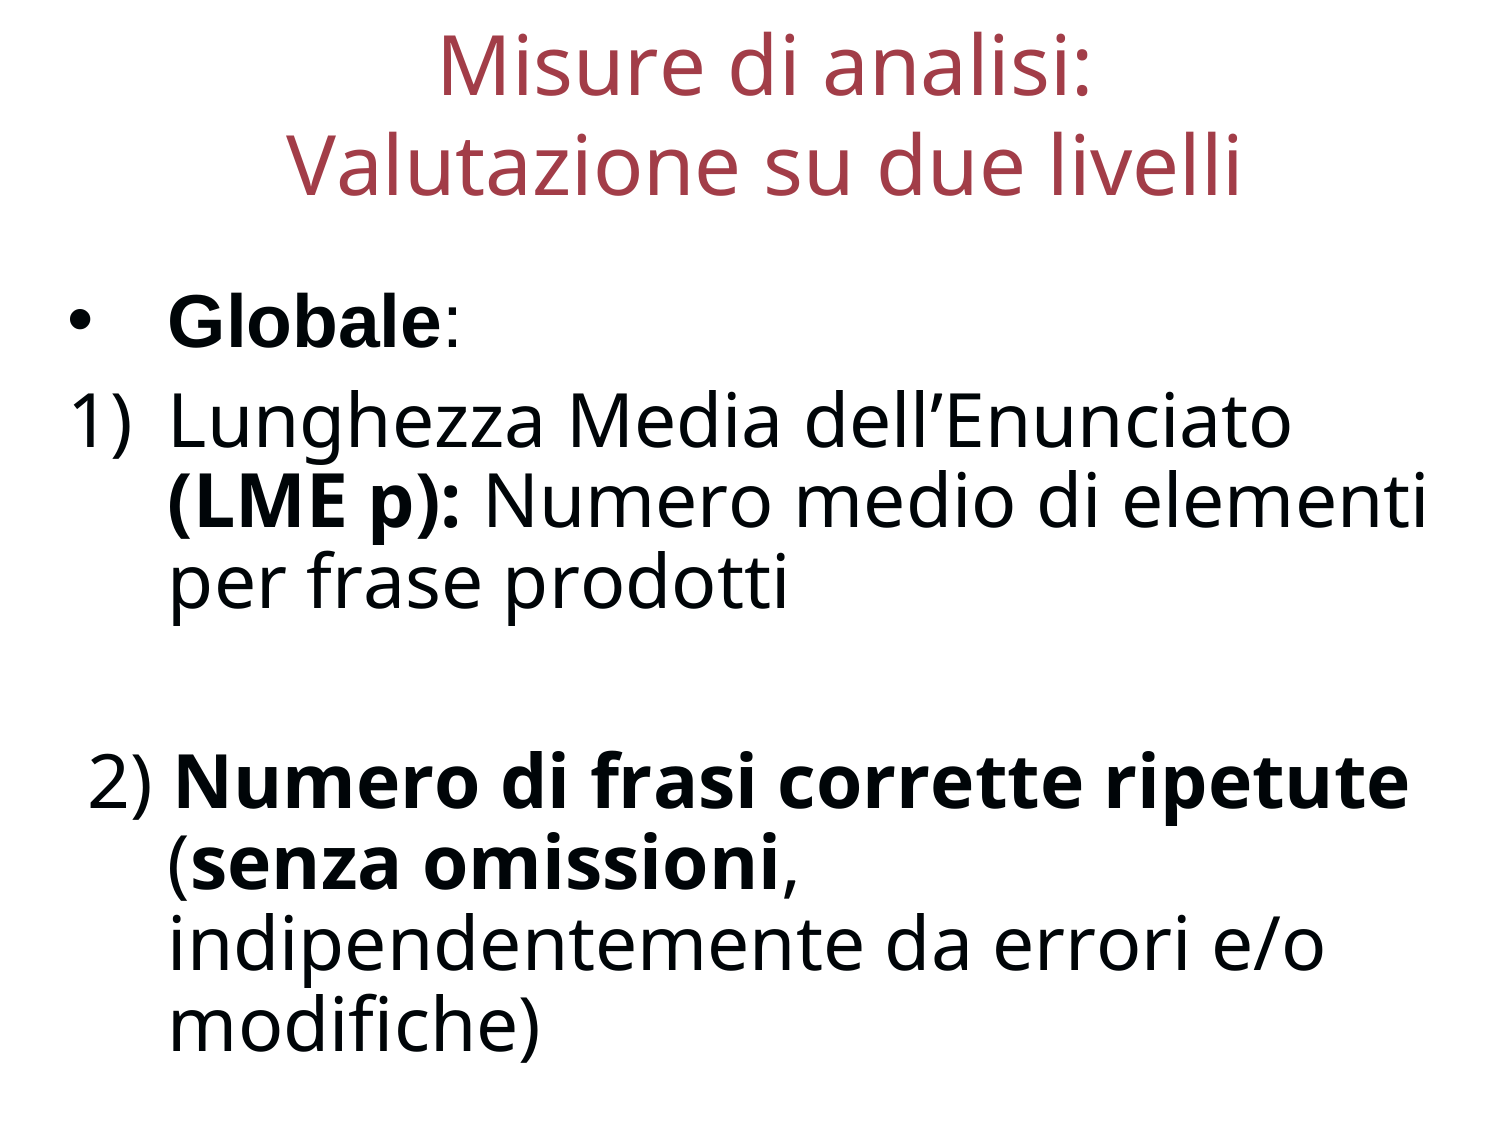

# Misure di analisi: Valutazione su due livelli
Globale:
Lunghezza Media dell’Enunciato (LME p): Numero medio di elementi per frase prodotti
 2) Numero di frasi corrette ripetute (senza omissioni, indipendentemente da errori e/o modifiche)